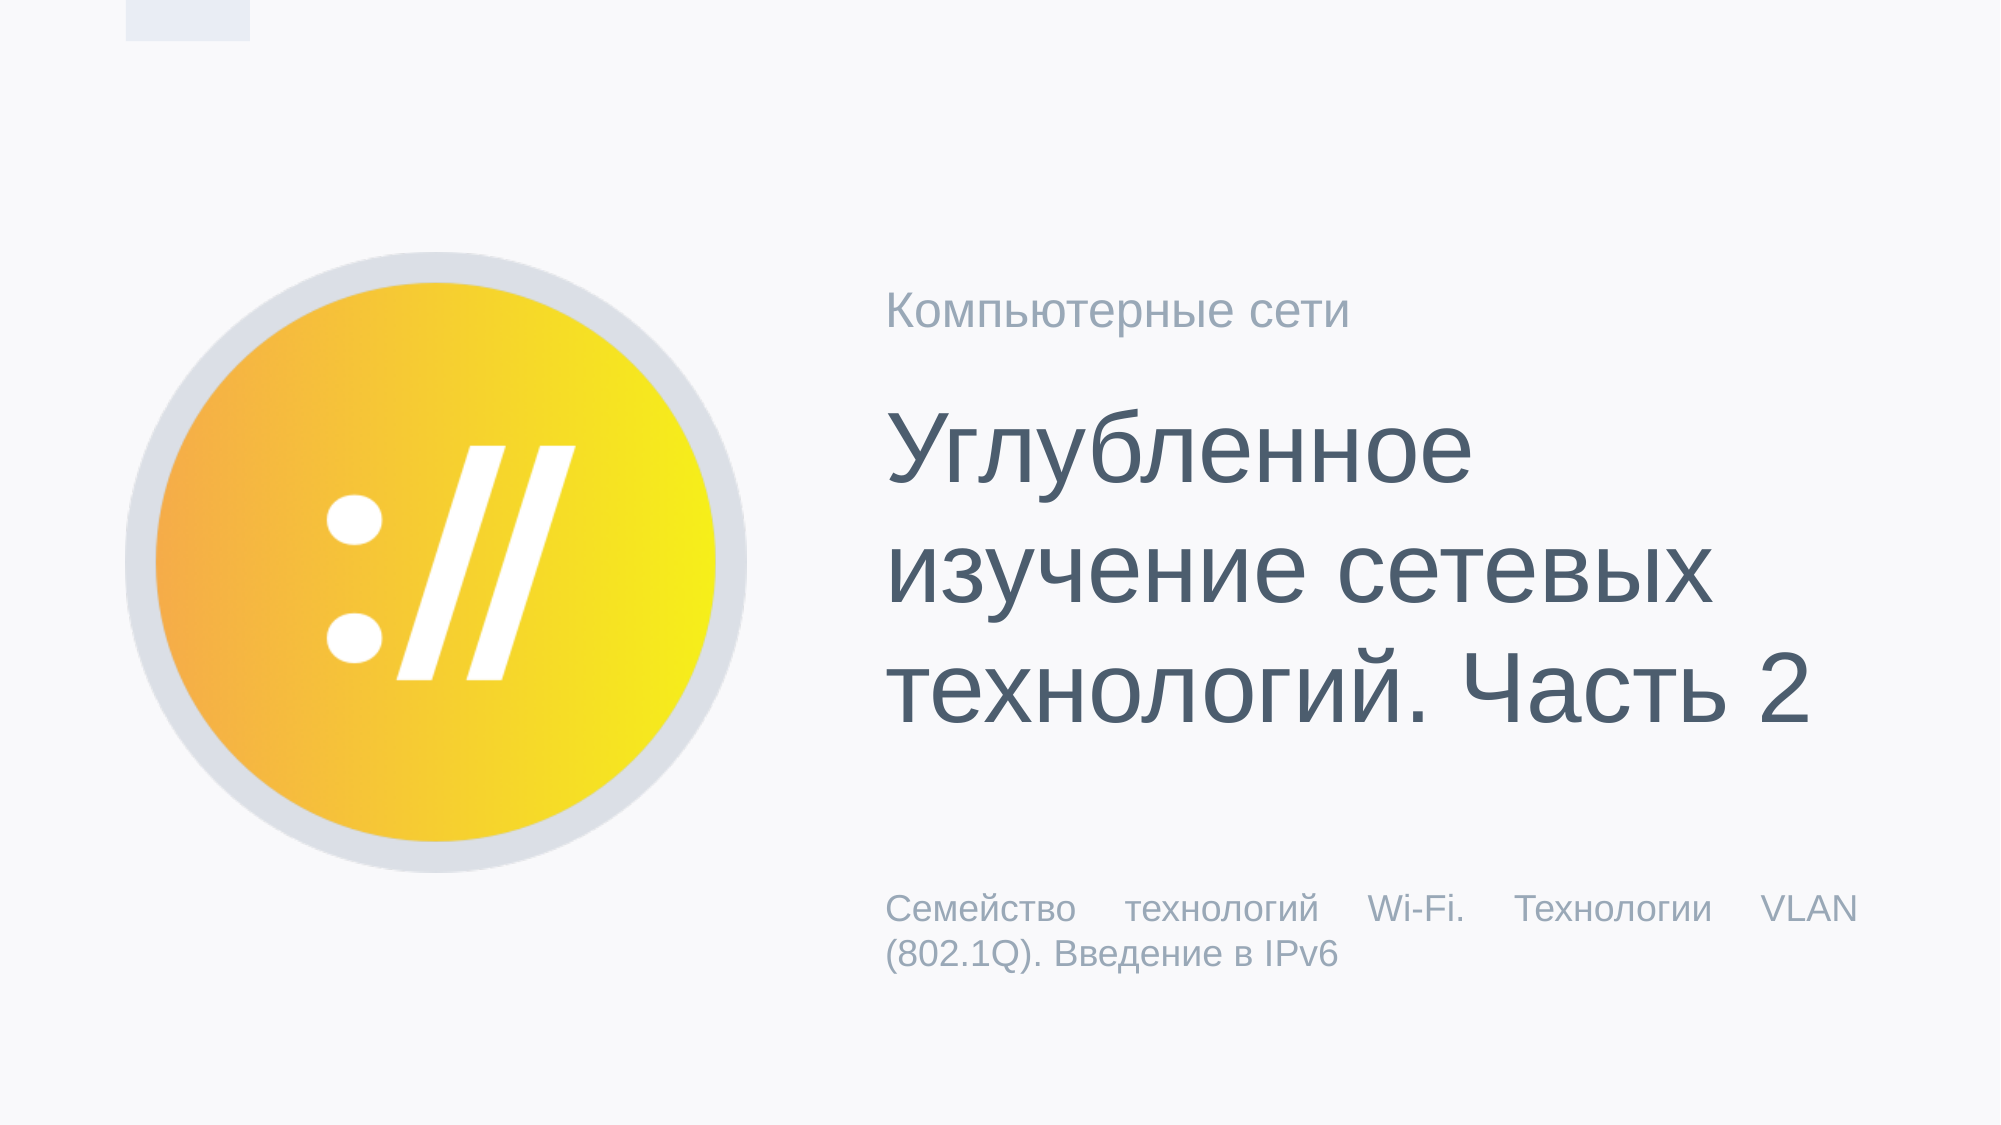

Компьютерные сети
# Углубленное изучение сетевых технологий. Часть 2
Семейство технологий Wi-Fi. Технологии VLAN (802.1Q). Введение в IPv6